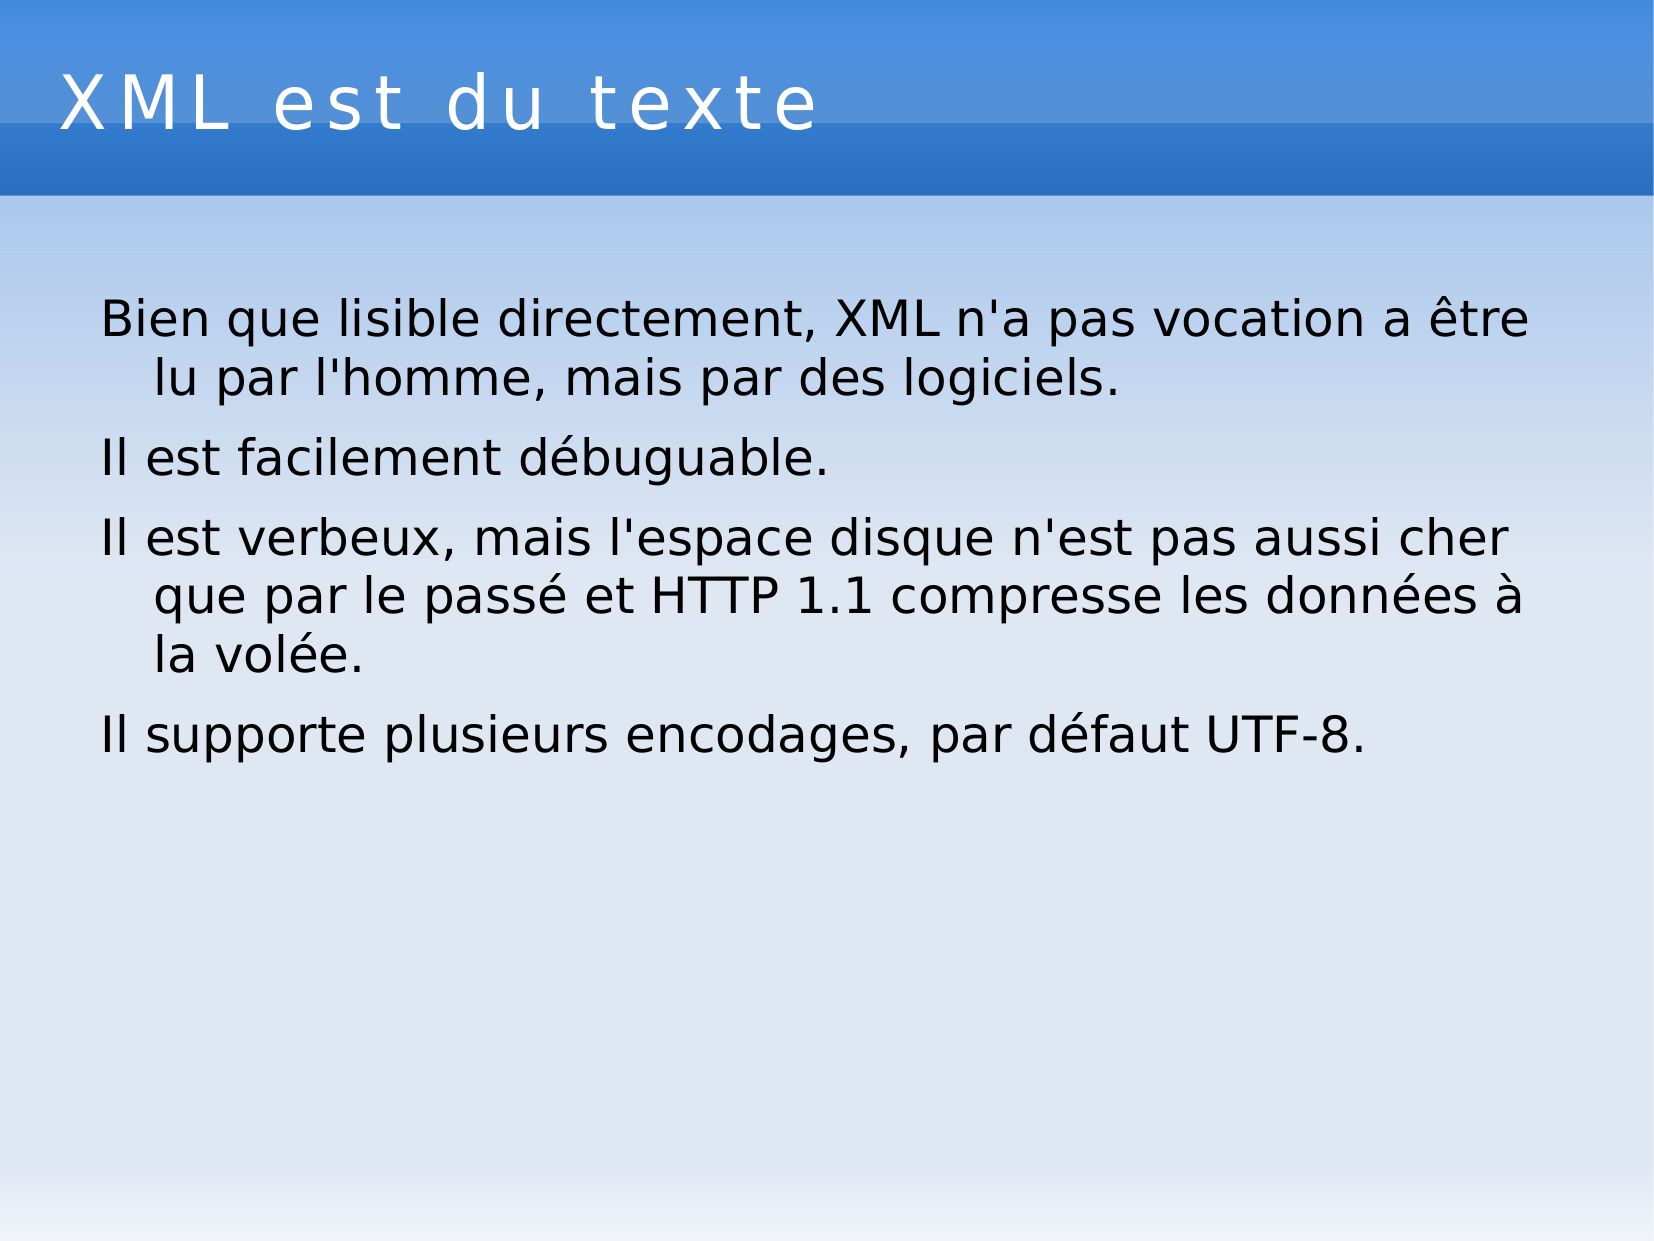

# XML est du texte
Bien que lisible directement, XML n'a pas vocation a être lu par l'homme, mais par des logiciels.
Il est facilement débuguable.
Il est verbeux, mais l'espace disque n'est pas aussi cher que par le passé et HTTP 1.1 compresse les données à la volée.
Il supporte plusieurs encodages, par défaut UTF-8.